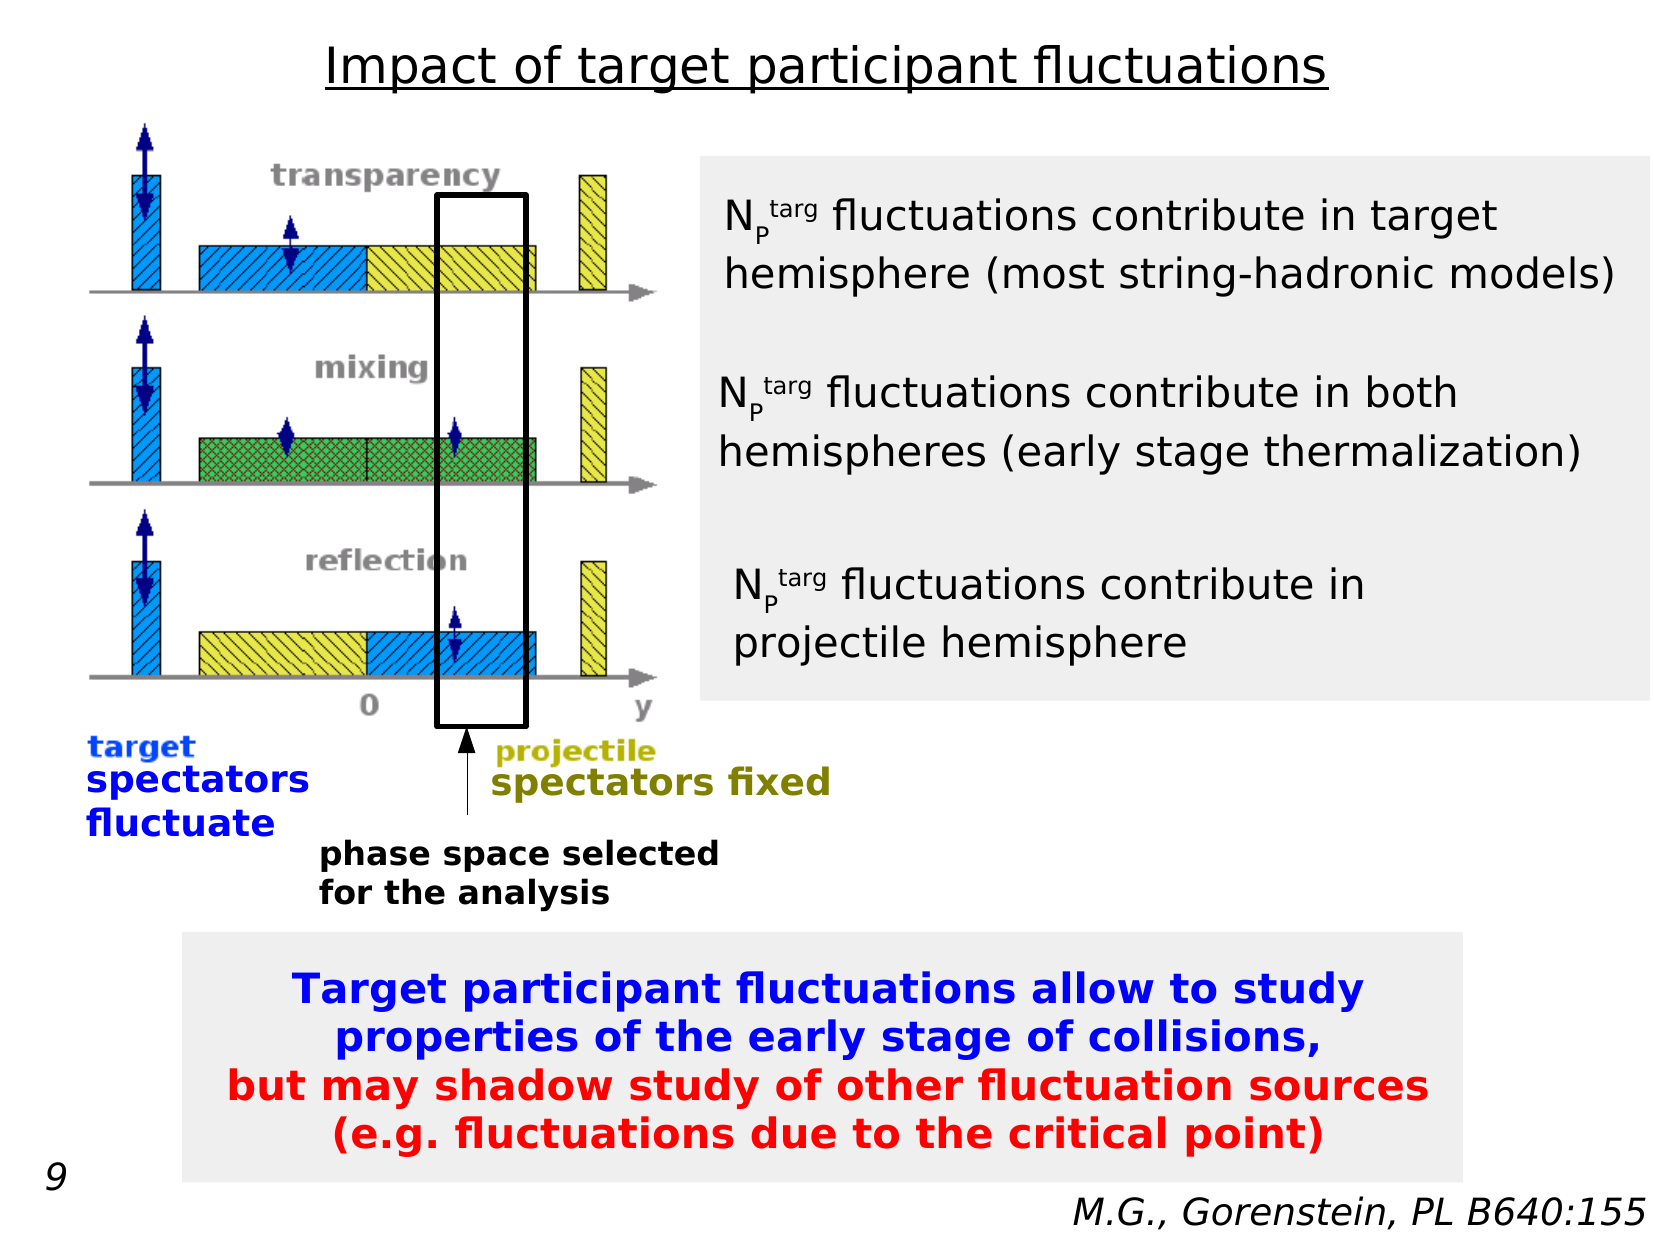

Impact of target participant fluctuations
NPtarg fluctuations contribute in target hemisphere (most string-hadronic models)
NPtarg fluctuations contribute in both hemispheres (early stage thermalization)
NPtarg fluctuations contribute in projectile hemisphere
spectators
fluctuate
spectators fixed
phase space selected
for the analysis
Target participant fluctuations allow to study
properties of the early stage of collisions,
but may shadow study of other fluctuation sources
(e.g. fluctuations due to the critical point)
M.G., Gorenstein, PL B640:155